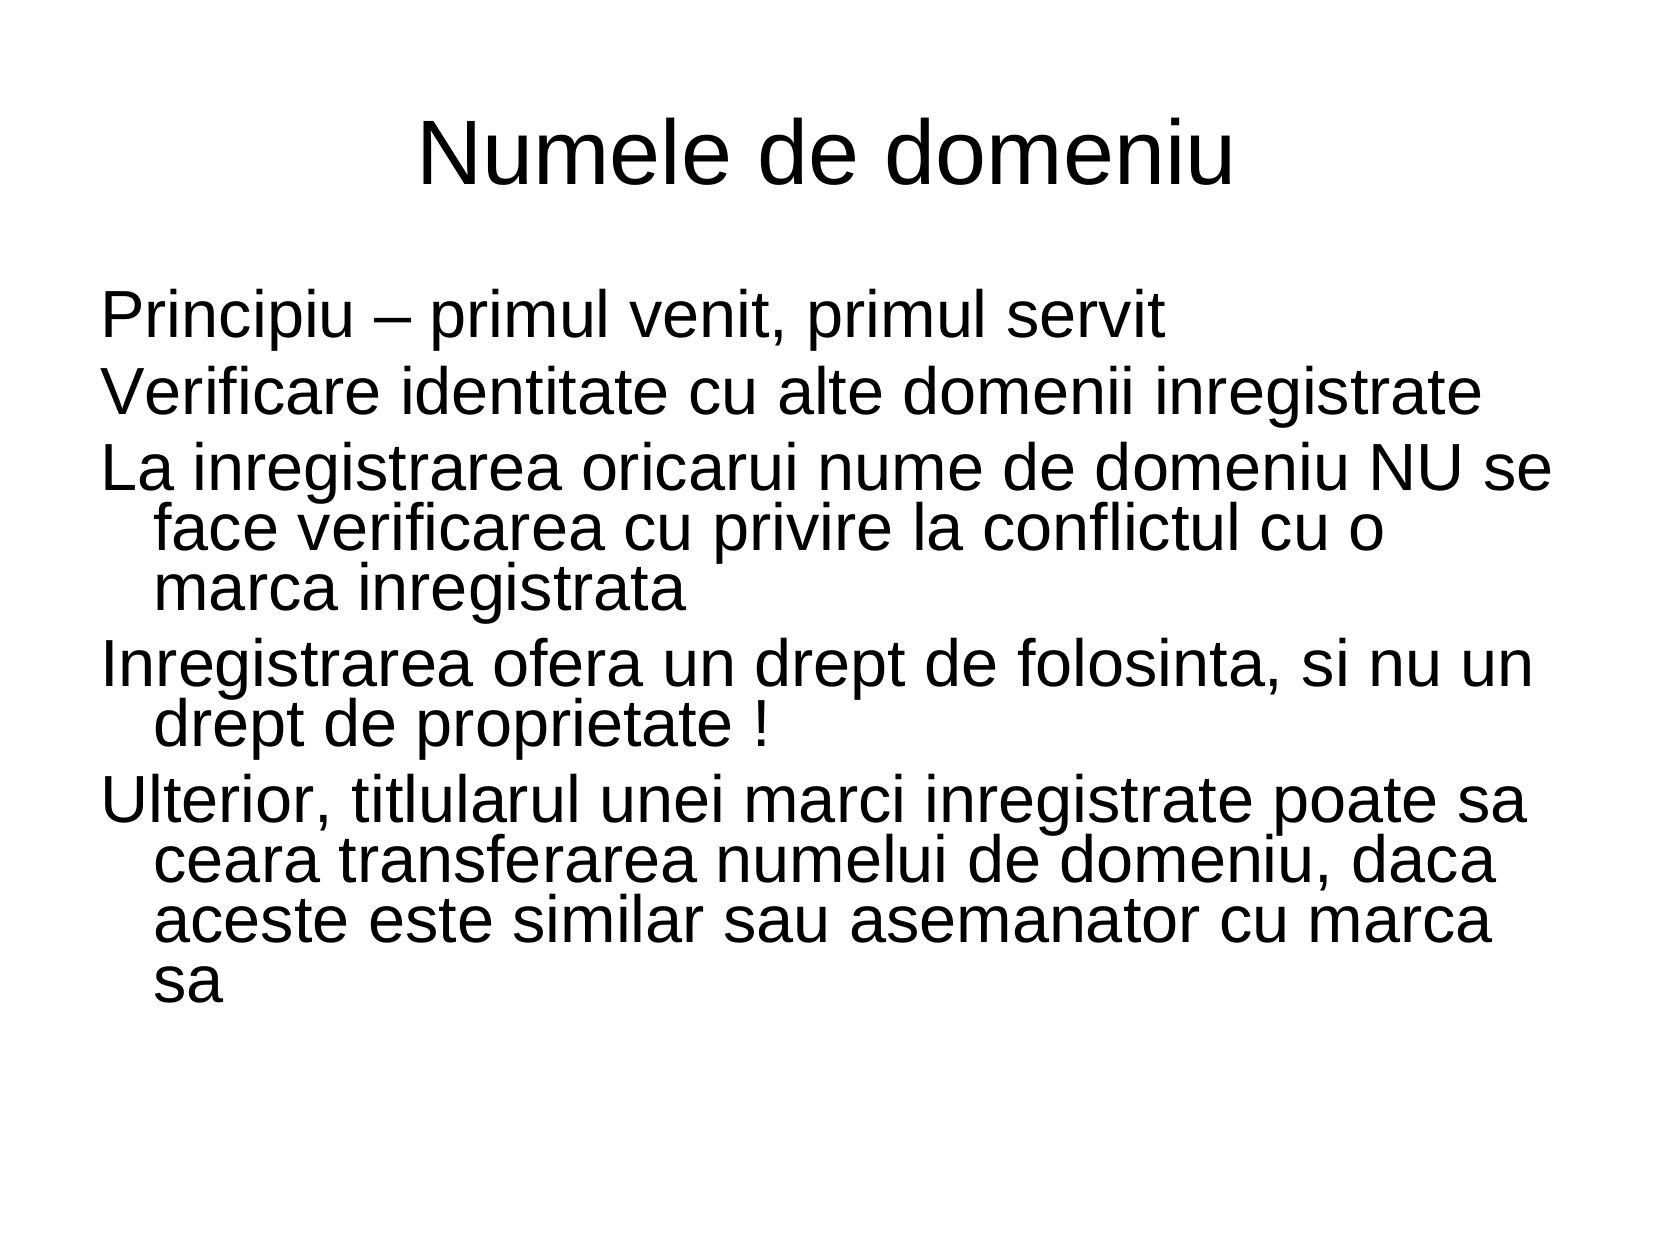

# Numele de domeniu
Principiu – primul venit, primul servit
Verificare identitate cu alte domenii inregistrate
La inregistrarea oricarui nume de domeniu NU se face verificarea cu privire la conflictul cu o marca inregistrata
Inregistrarea ofera un drept de folosinta, si nu un drept de proprietate !
Ulterior, titlularul unei marci inregistrate poate sa ceara transferarea numelui de domeniu, daca aceste este similar sau asemanator cu marca sa